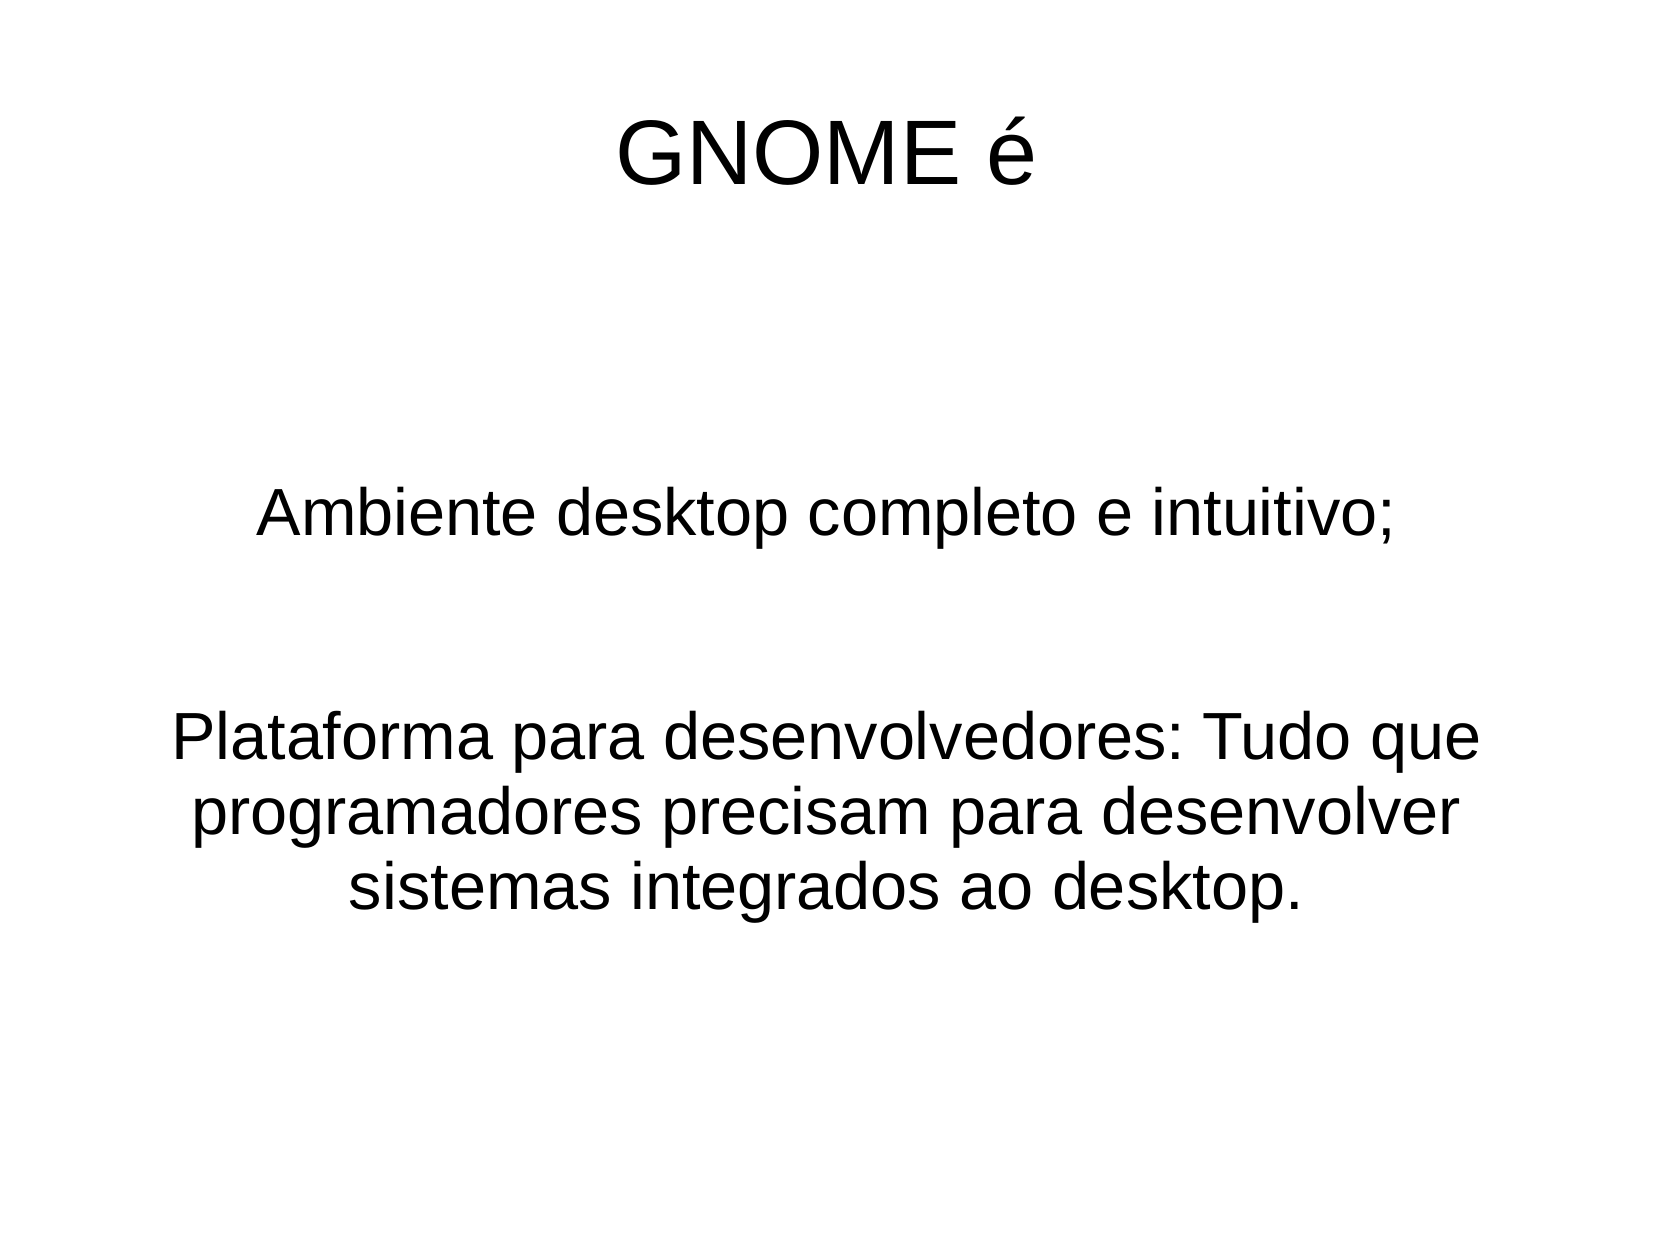

# GNOME é
Ambiente desktop completo e intuitivo;
Plataforma para desenvolvedores: Tudo que programadores precisam para desenvolver sistemas integrados ao desktop.